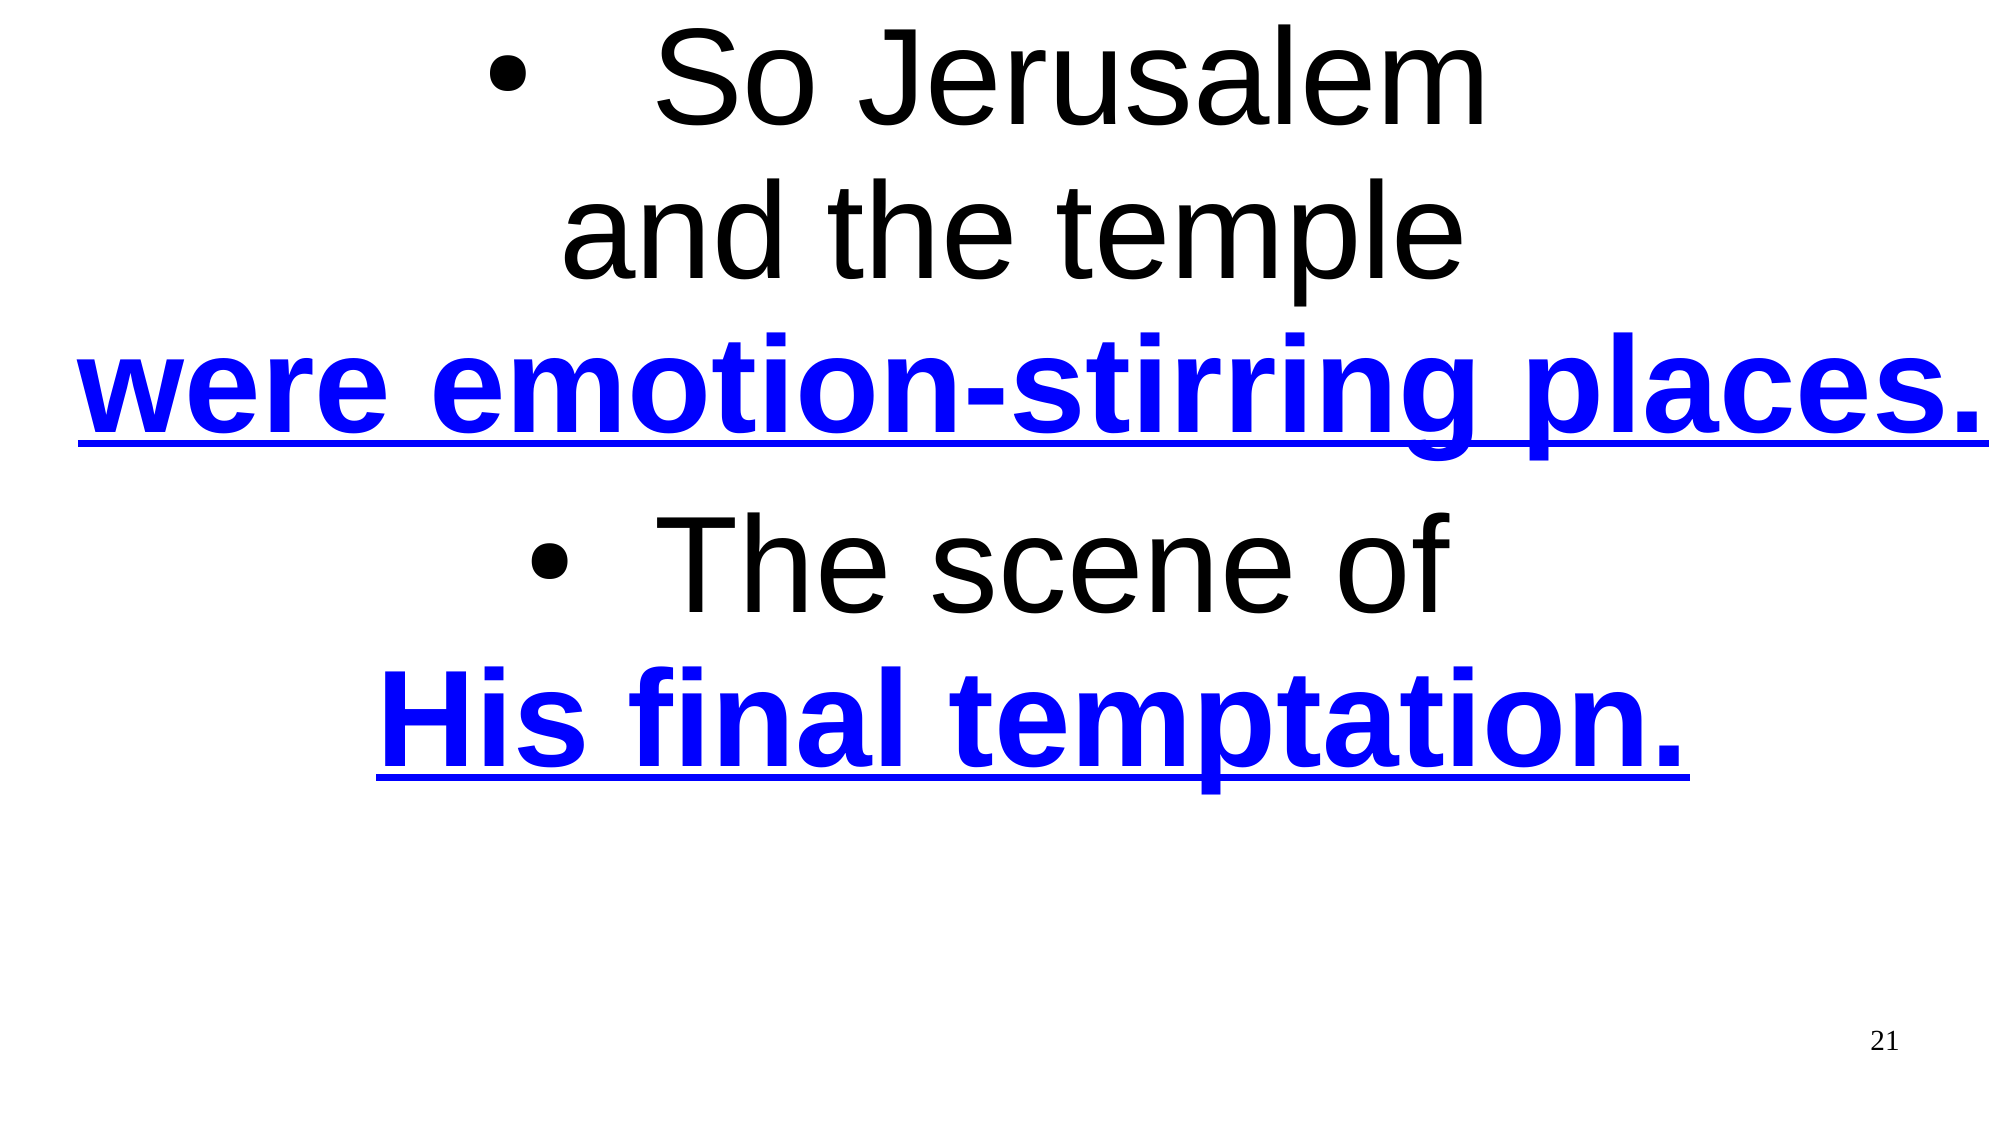

# So Jerusalem and the temple were emotion-stirring places.
 The scene of
His final temptation.
21